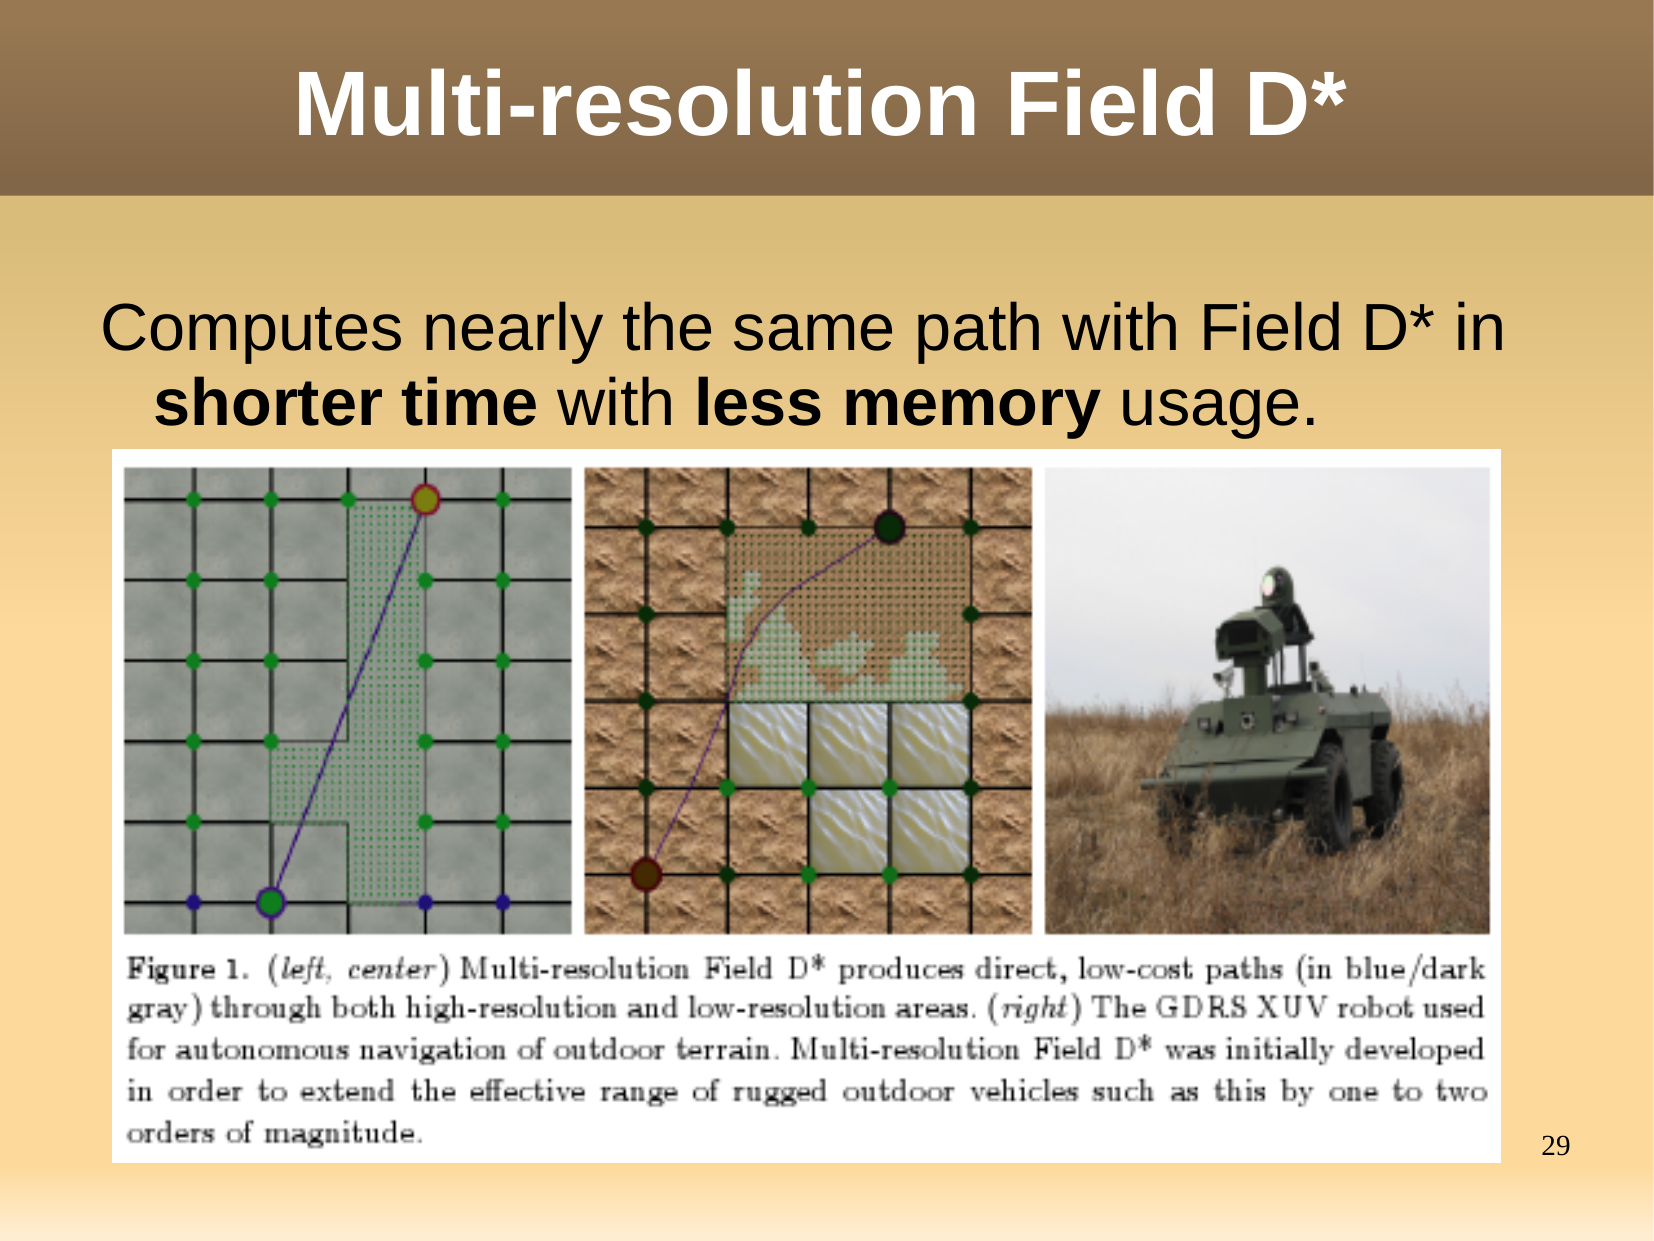

# Multi-resolution Field D*
Computes nearly the same path with Field D* in shorter time with less memory usage.
29